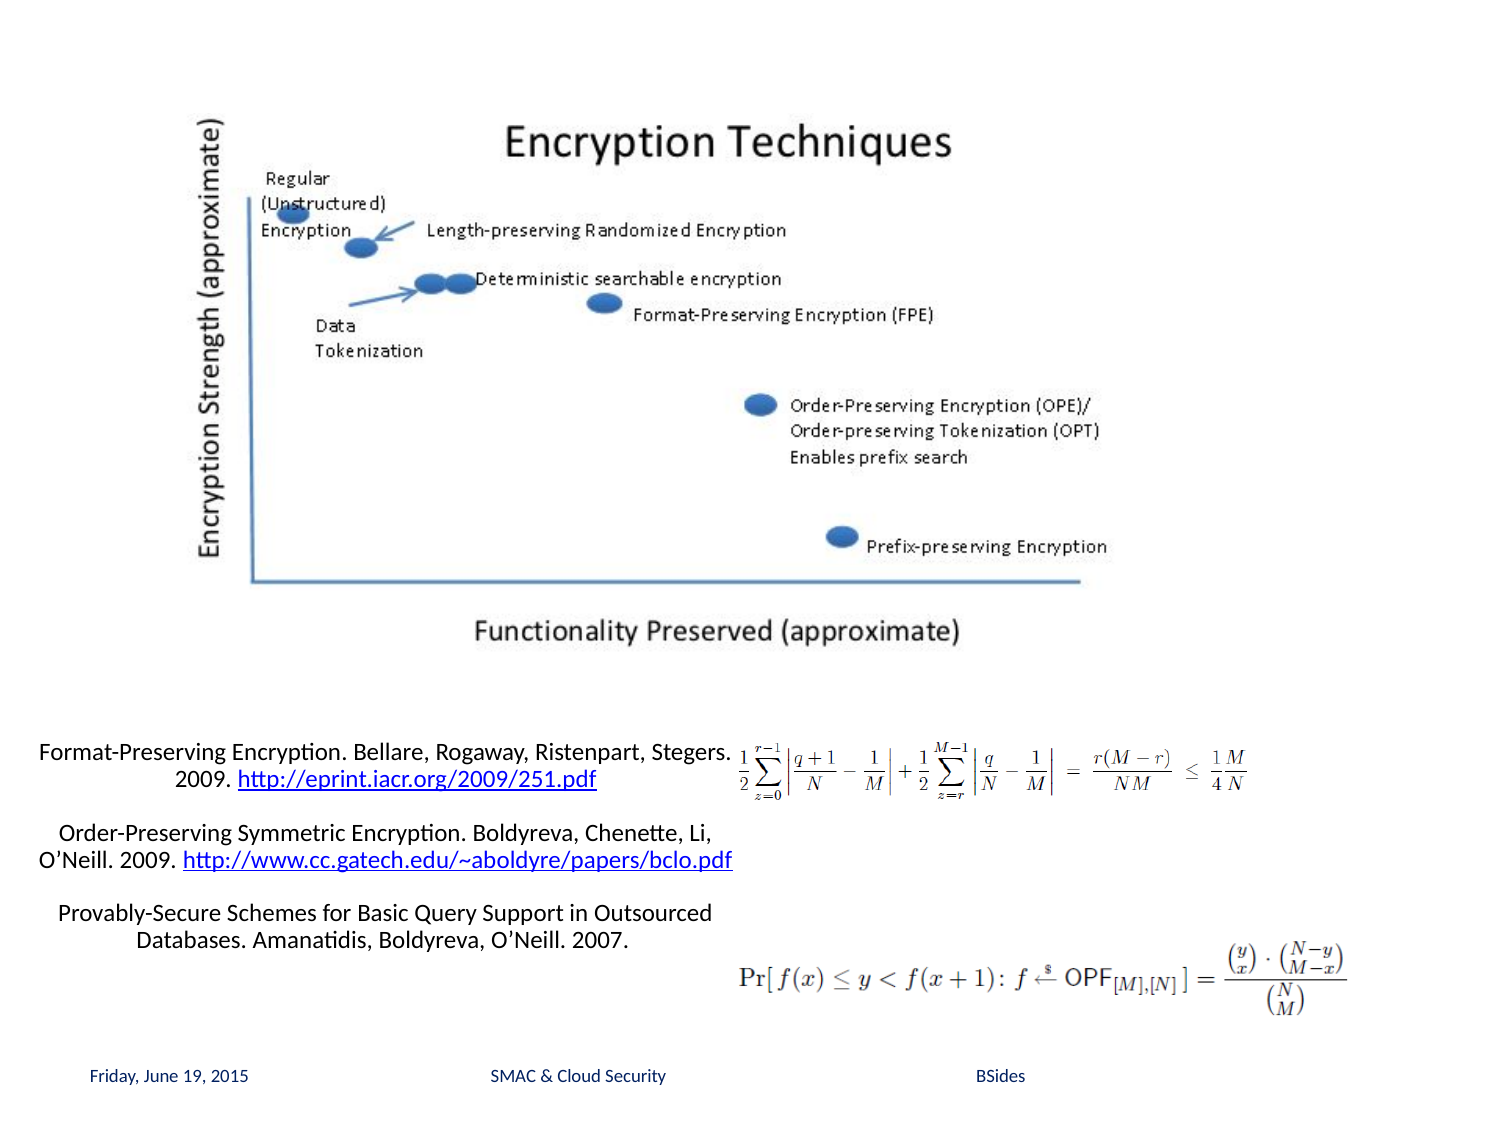

Format-Preserving Encryption. Bellare, Rogaway, Ristenpart, Stegers. 2009. http://eprint.iacr.org/2009/251.pdf
Order-Preserving Symmetric Encryption. Boldyreva, Chenette, Li, O’Neill. 2009. http://www.cc.gatech.edu/~aboldyre/papers/bclo.pdf
Provably-Secure Schemes for Basic Query Support in Outsourced Databases. Amanatidis, Boldyreva, O’Neill. 2007.
Friday, June 19, 2015 SMAC & Cloud Security BSides